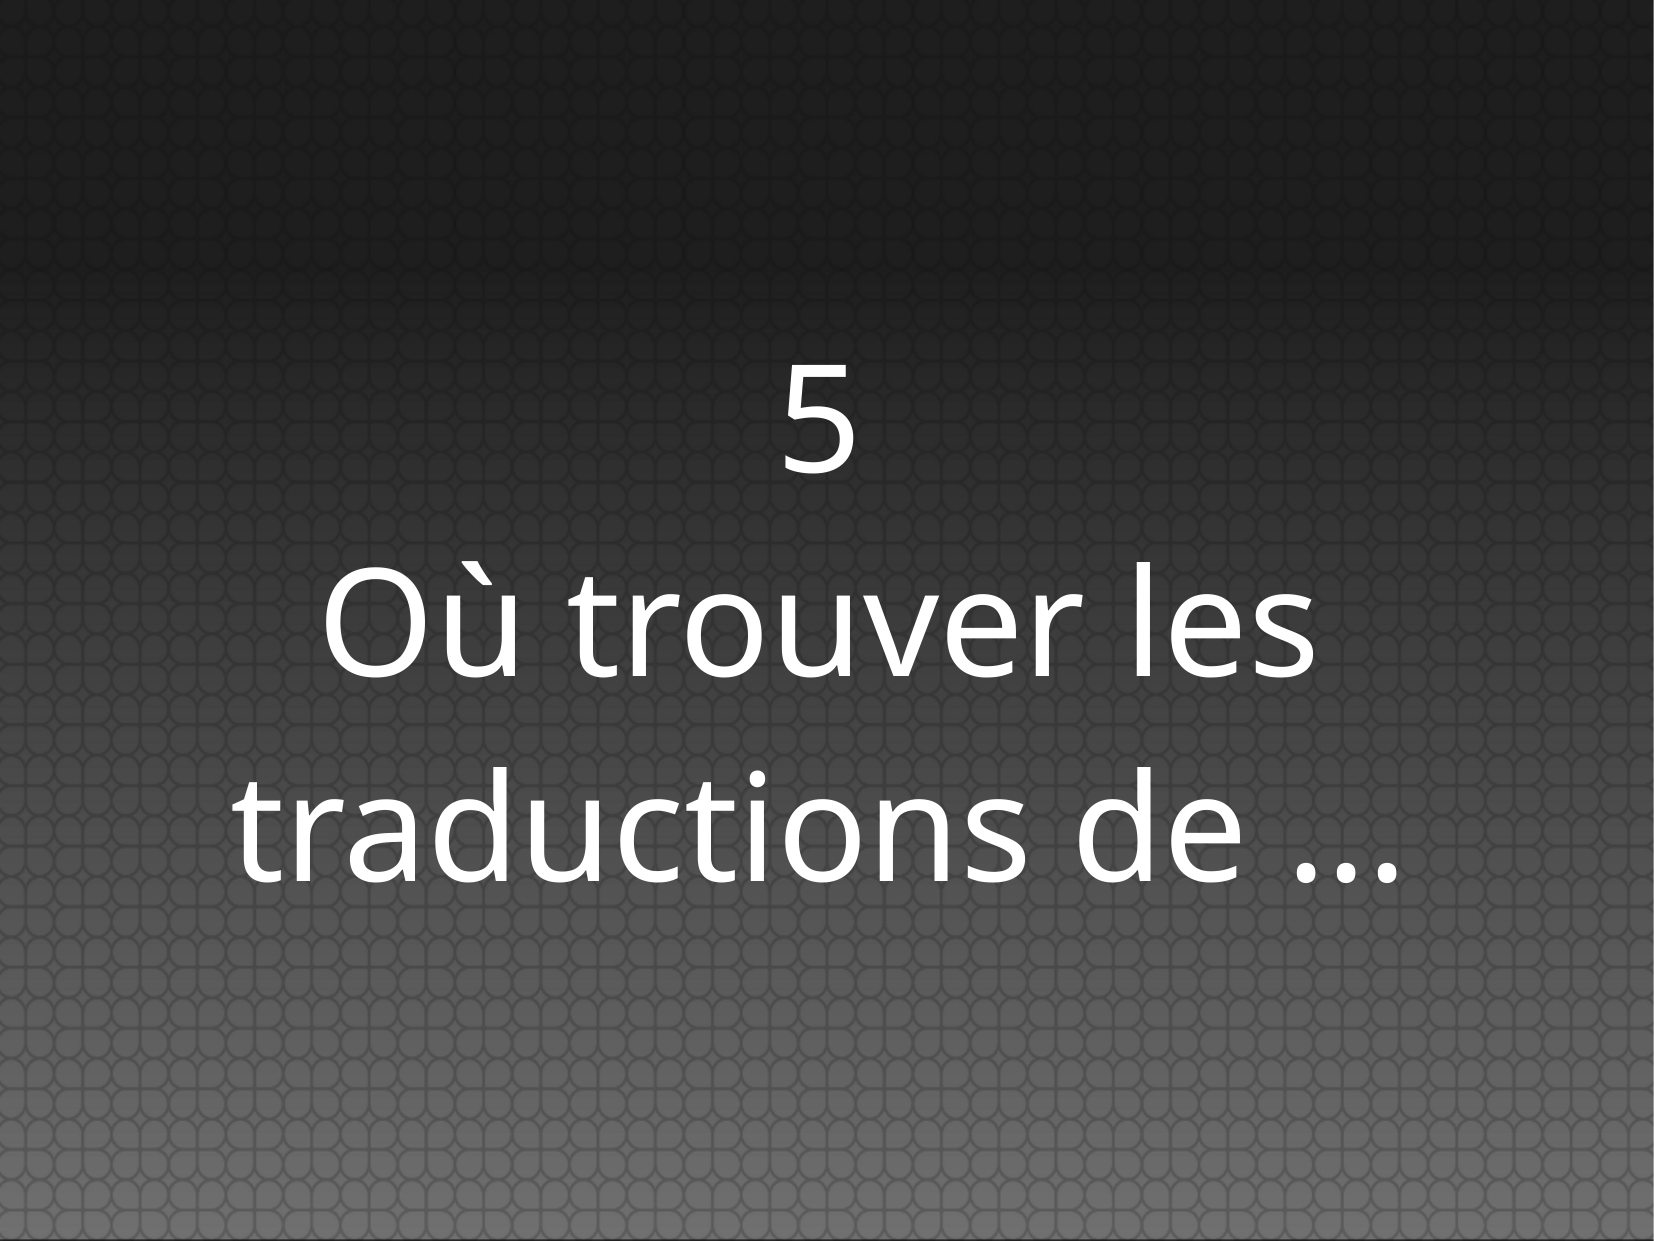

# 5 Où trouver les traductions de ...